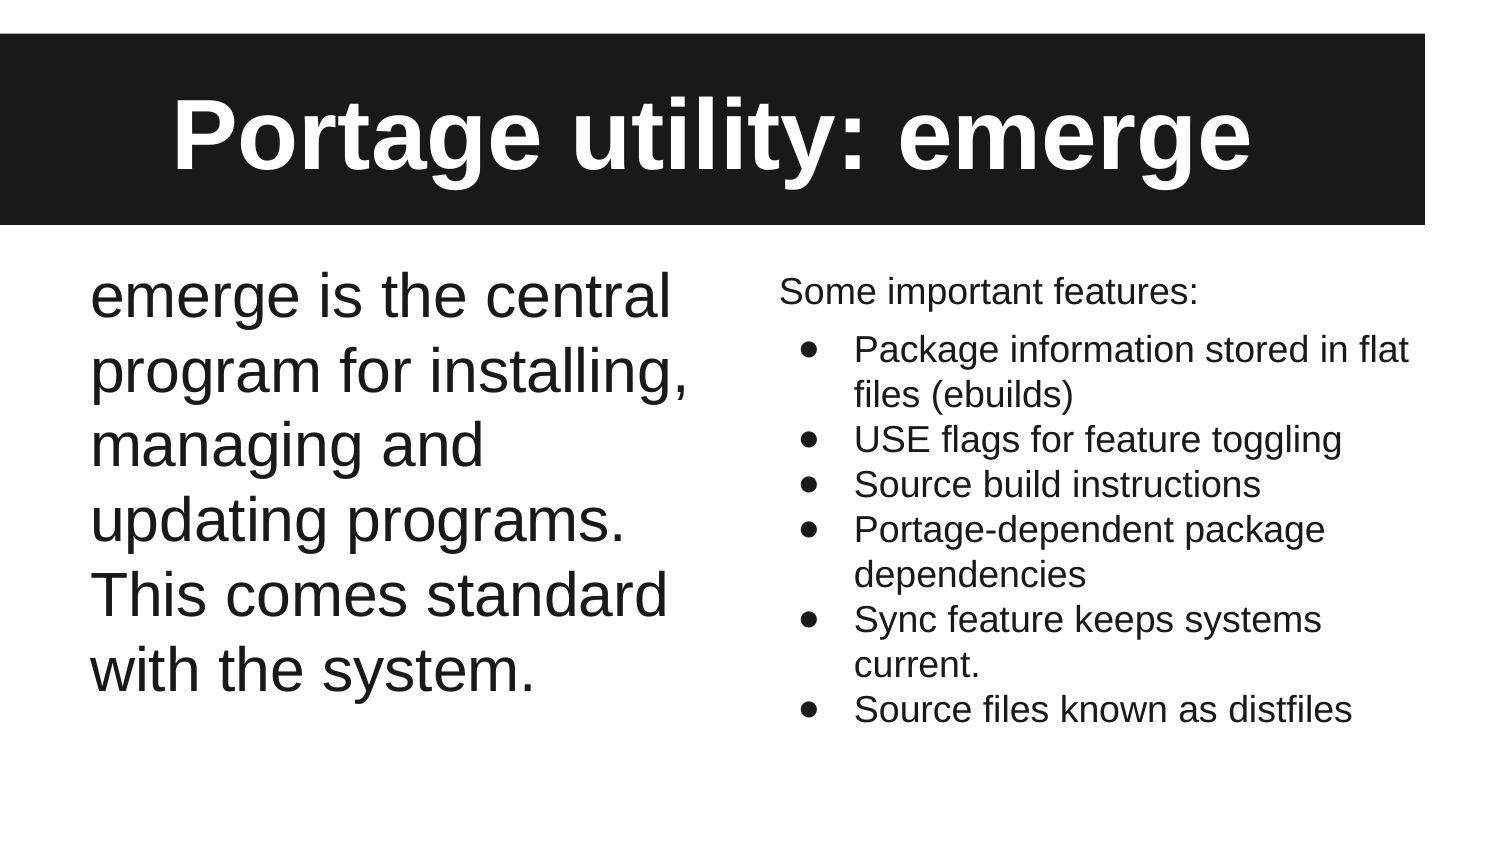

# Portage utility: emerge
emerge is the central program for installing, managing and updating programs. This comes standard with the system.
Some important features:
Package information stored in flat files (ebuilds)
USE flags for feature toggling
Source build instructions
Portage-dependent package dependencies
Sync feature keeps systems current.
Source files known as distfiles